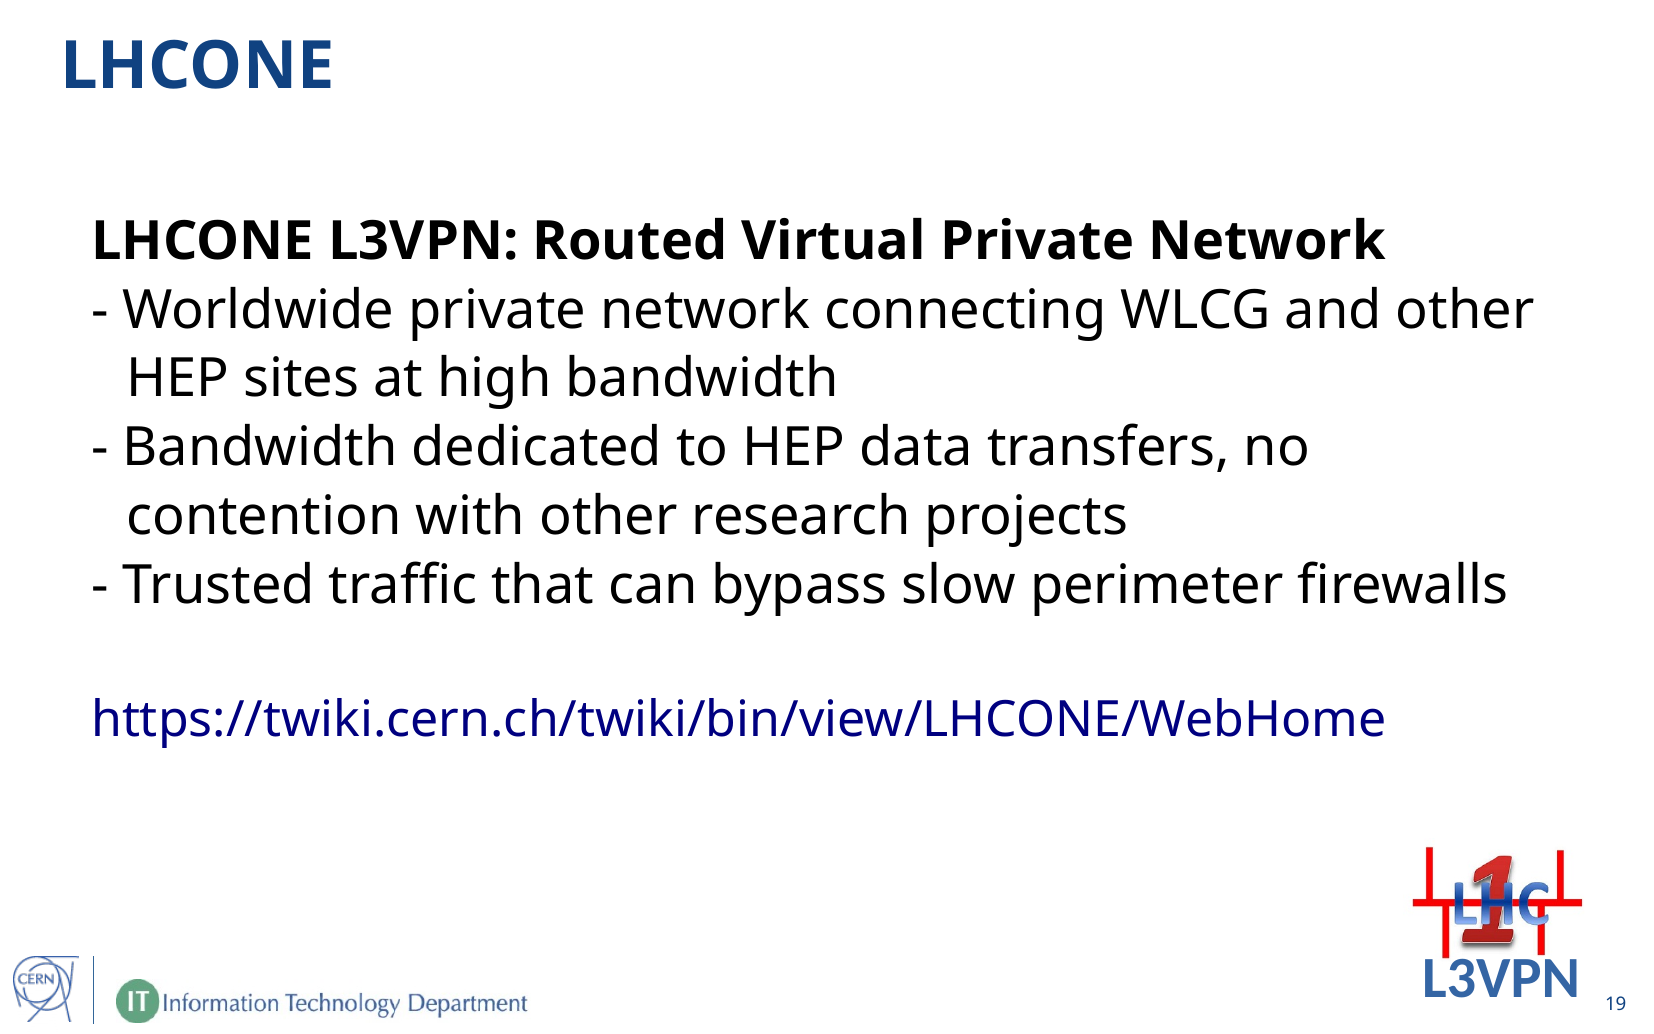

# LHCONE
LHCONE L3VPN: Routed Virtual Private Network
- Worldwide private network connecting WLCG and other HEP sites at high bandwidth
- Bandwidth dedicated to HEP data transfers, no contention with other research projects
- Trusted traffic that can bypass slow perimeter firewalls
https://twiki.cern.ch/twiki/bin/view/LHCONE/WebHome
L3VPN